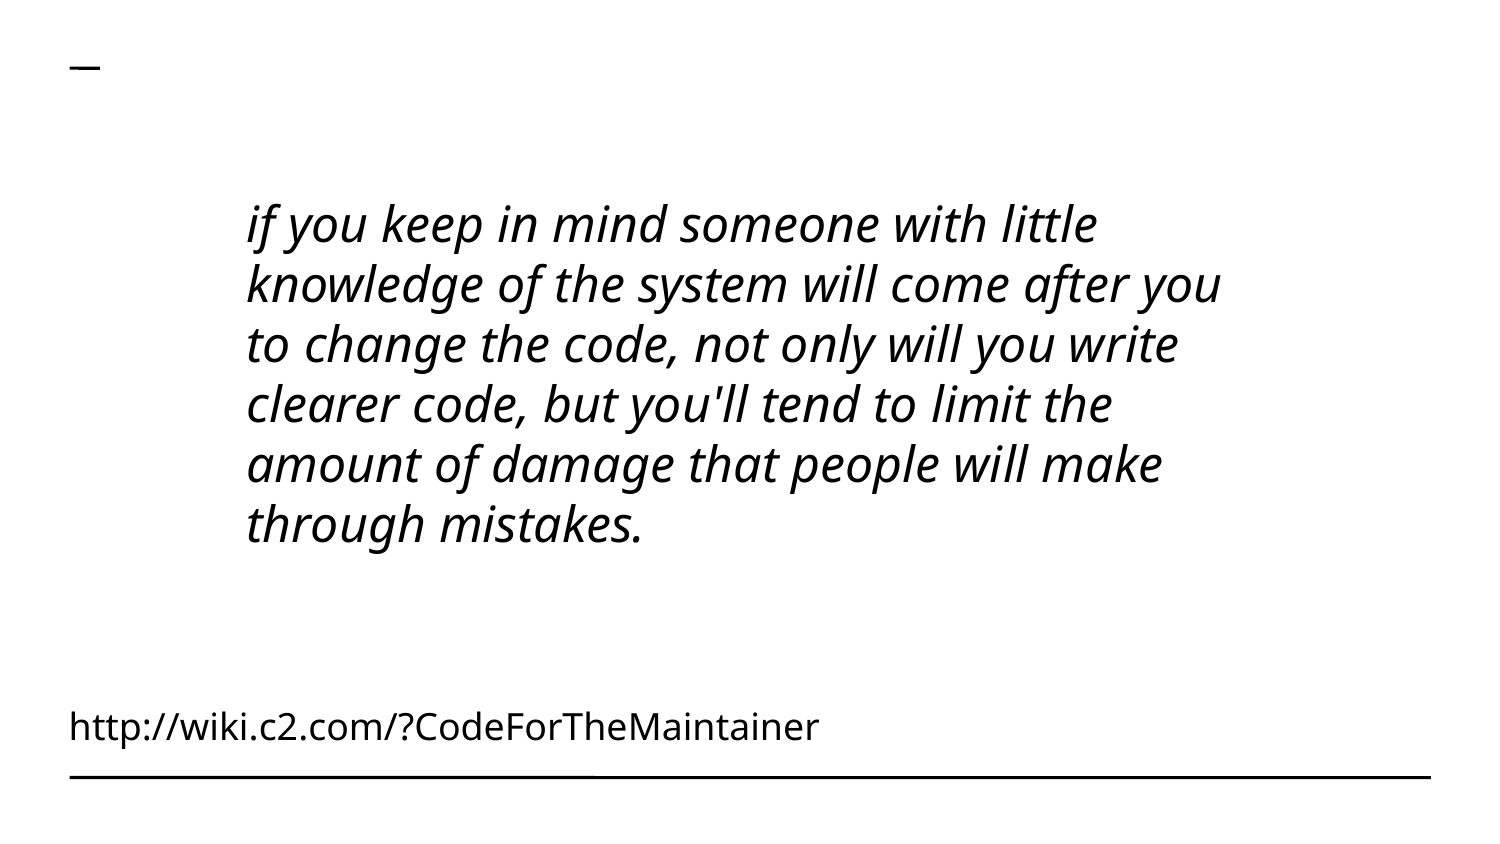

# if you keep in mind someone with little knowledge of the system will come after you to change the code, not only will you write clearer code, but you'll tend to limit the amount of damage that people will make through mistakes.
http://wiki.c2.com/?CodeForTheMaintainer